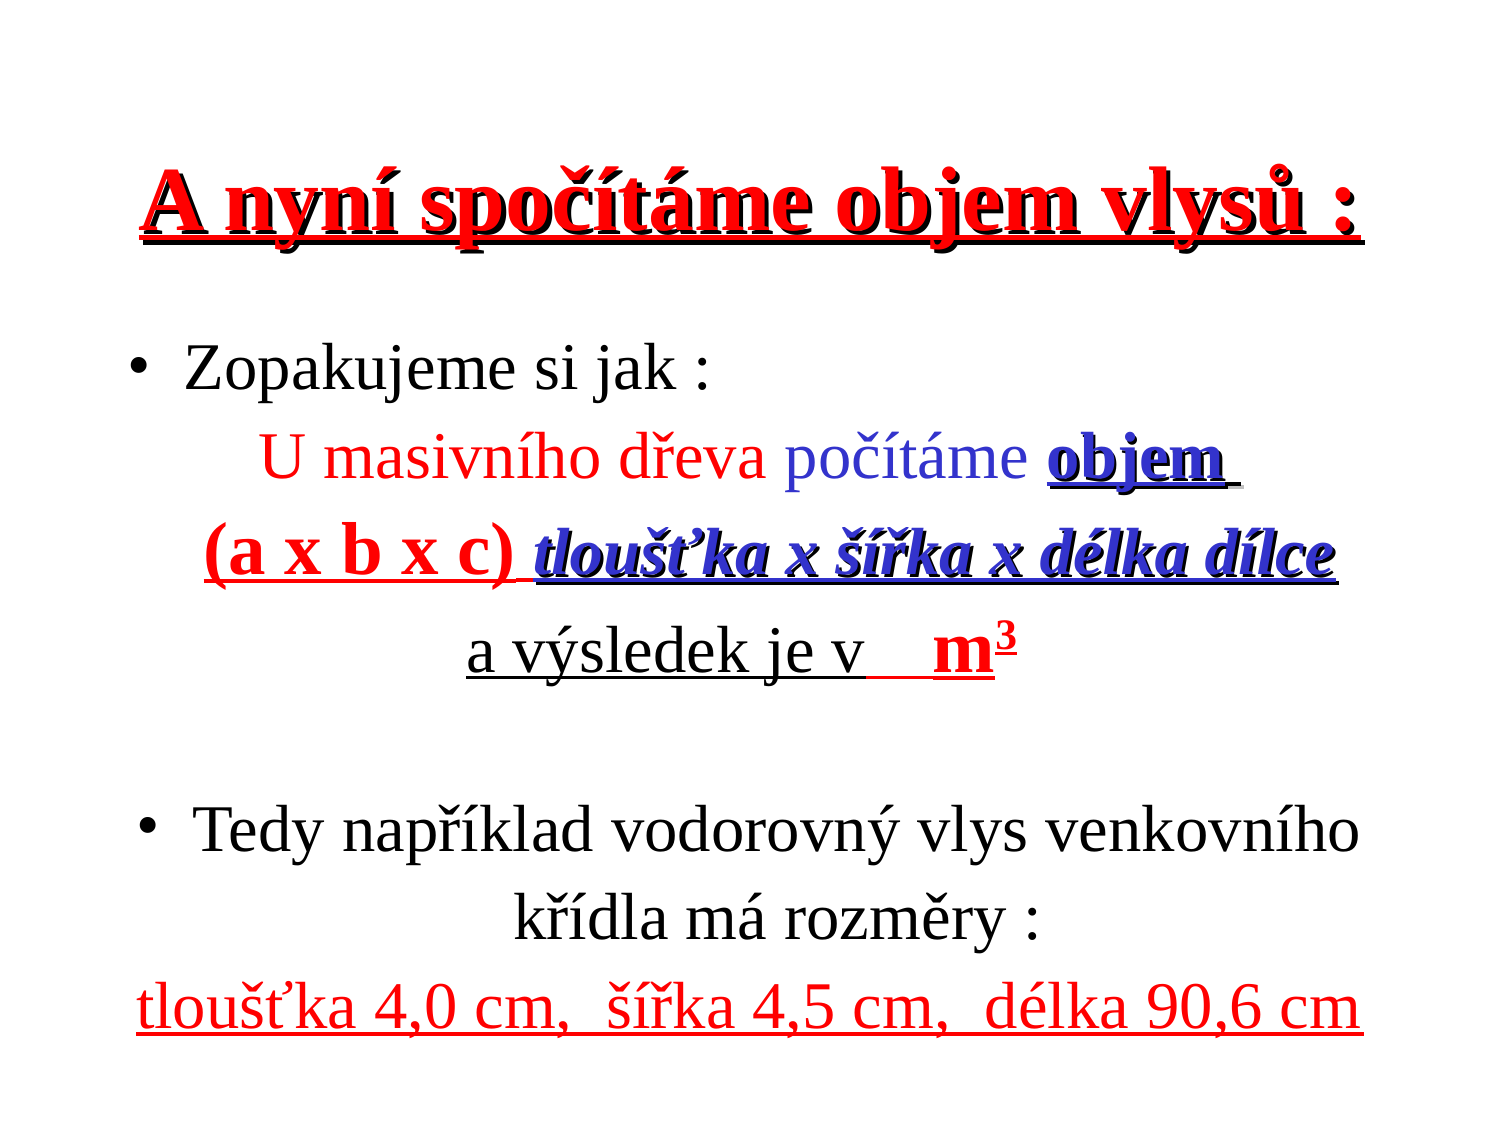

# A nyní spočítáme objem vlysů :
Zopakujeme si jak :
U masivního dřeva počítáme objem
	(a x b x c) tloušťka x šířka x délka dílce
a výsledek je v m3
Tedy například vodorovný vlys venkovního
	křídla má rozměry :
tloušťka 4,0 cm, šířka 4,5 cm, délka 90,6 cm